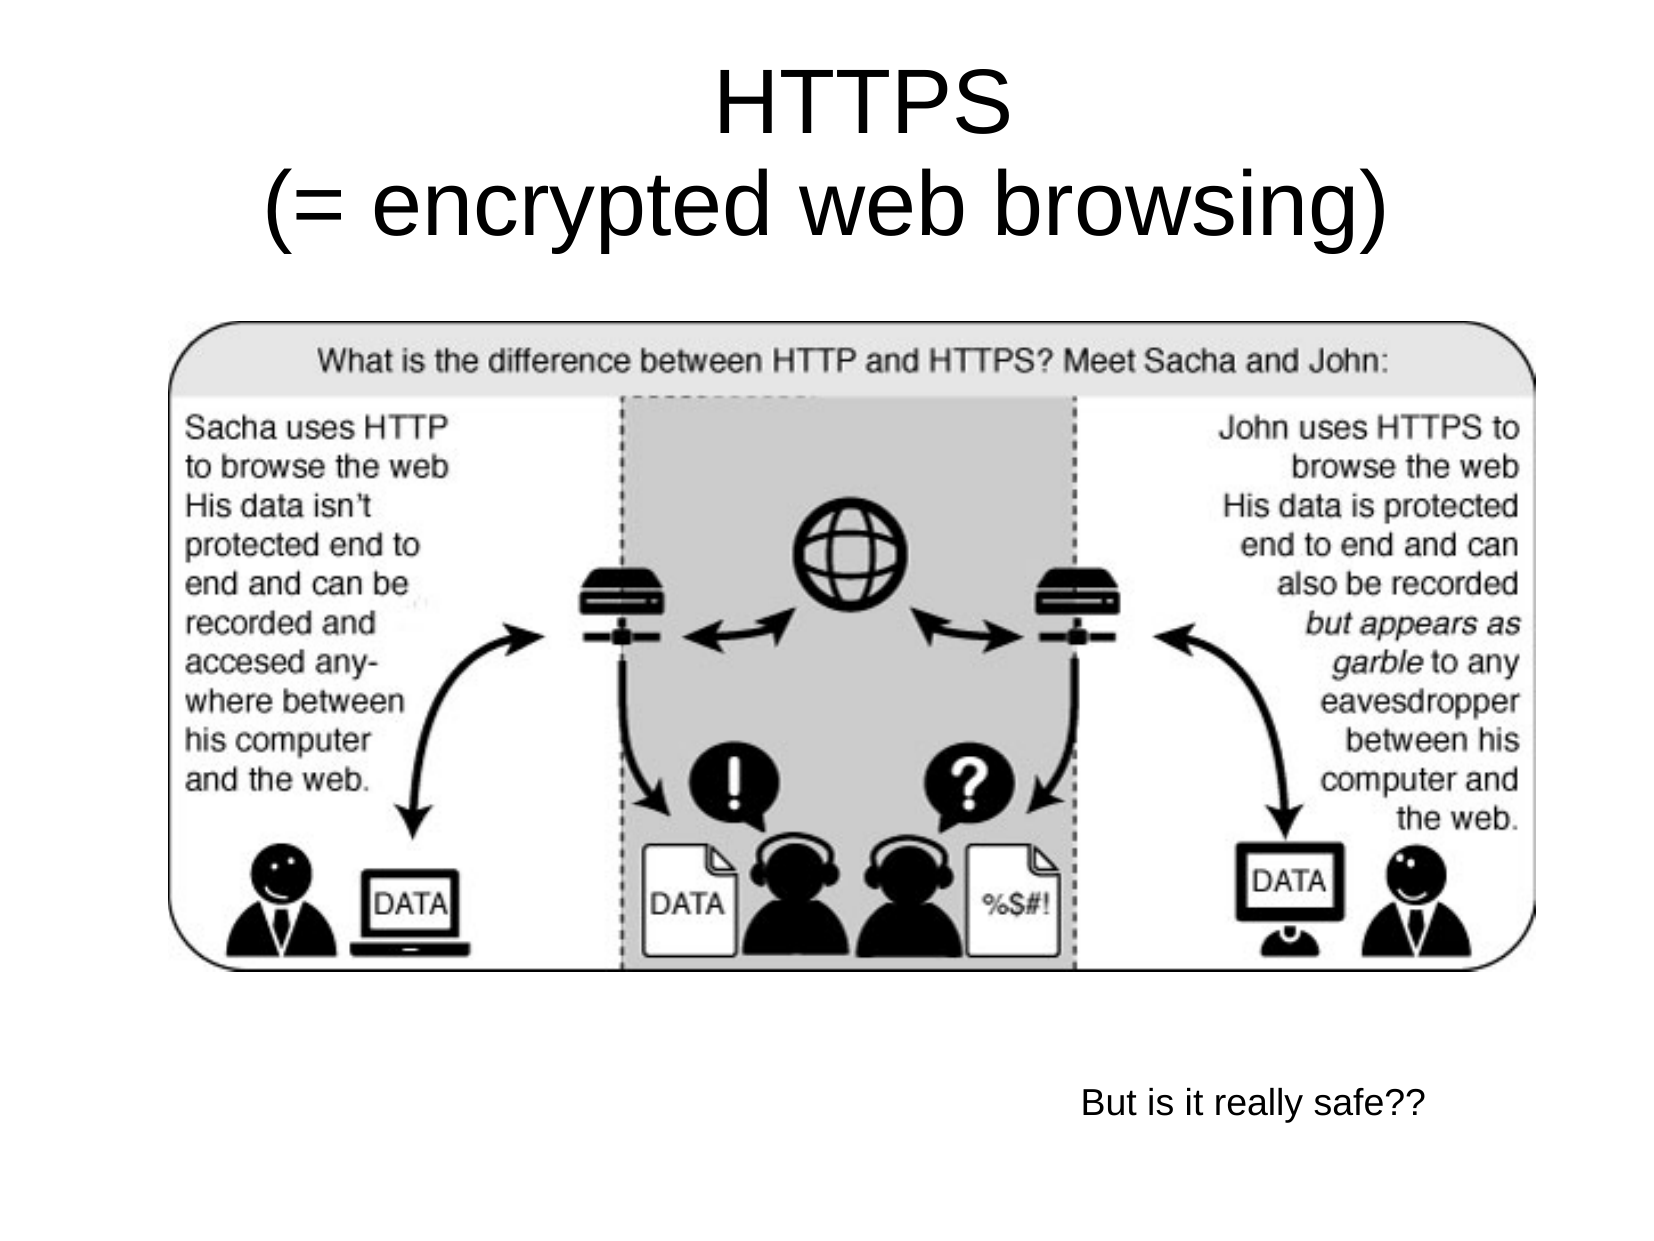

# HTTPS (= encrypted web browsing)
But is it really safe??